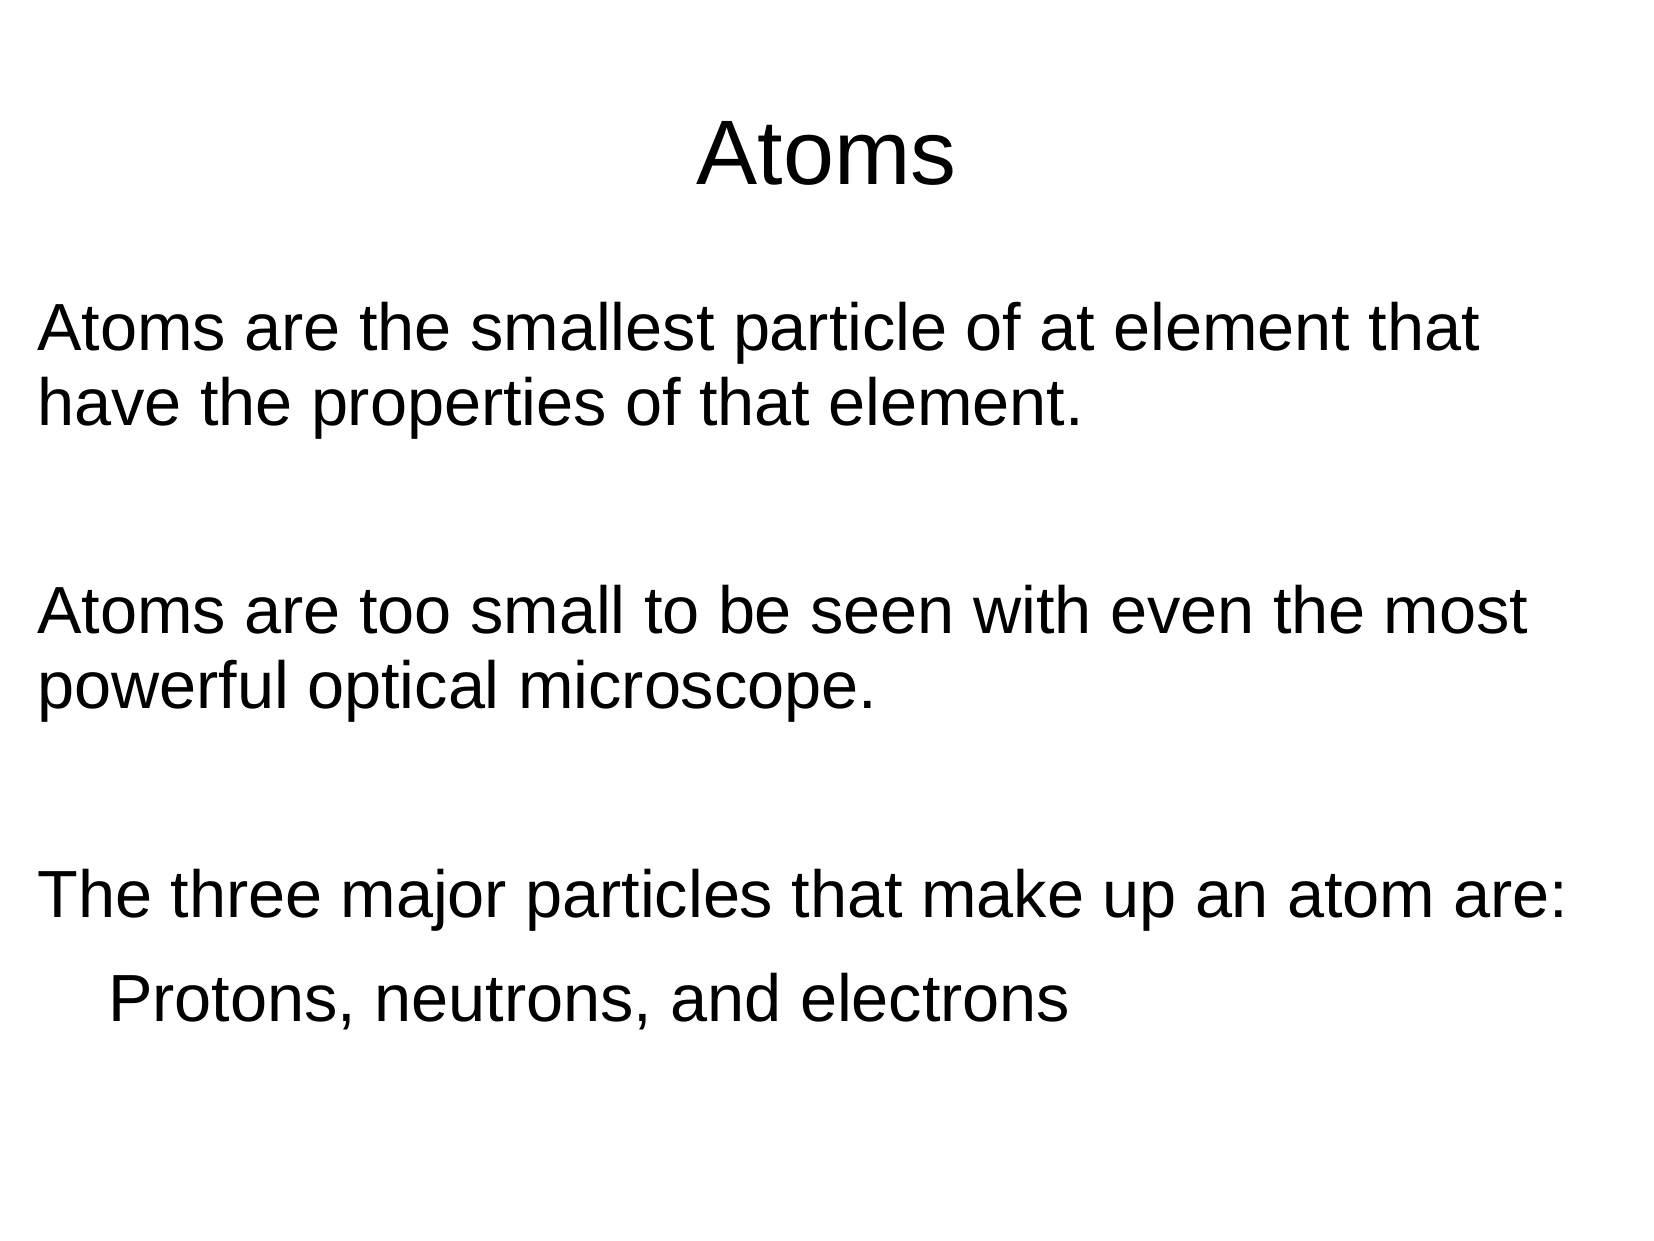

# Atoms
Atoms are the smallest particle of at element that have the properties of that element.
Atoms are too small to be seen with even the most powerful optical microscope.
The three major particles that make up an atom are:
Protons, neutrons, and electrons